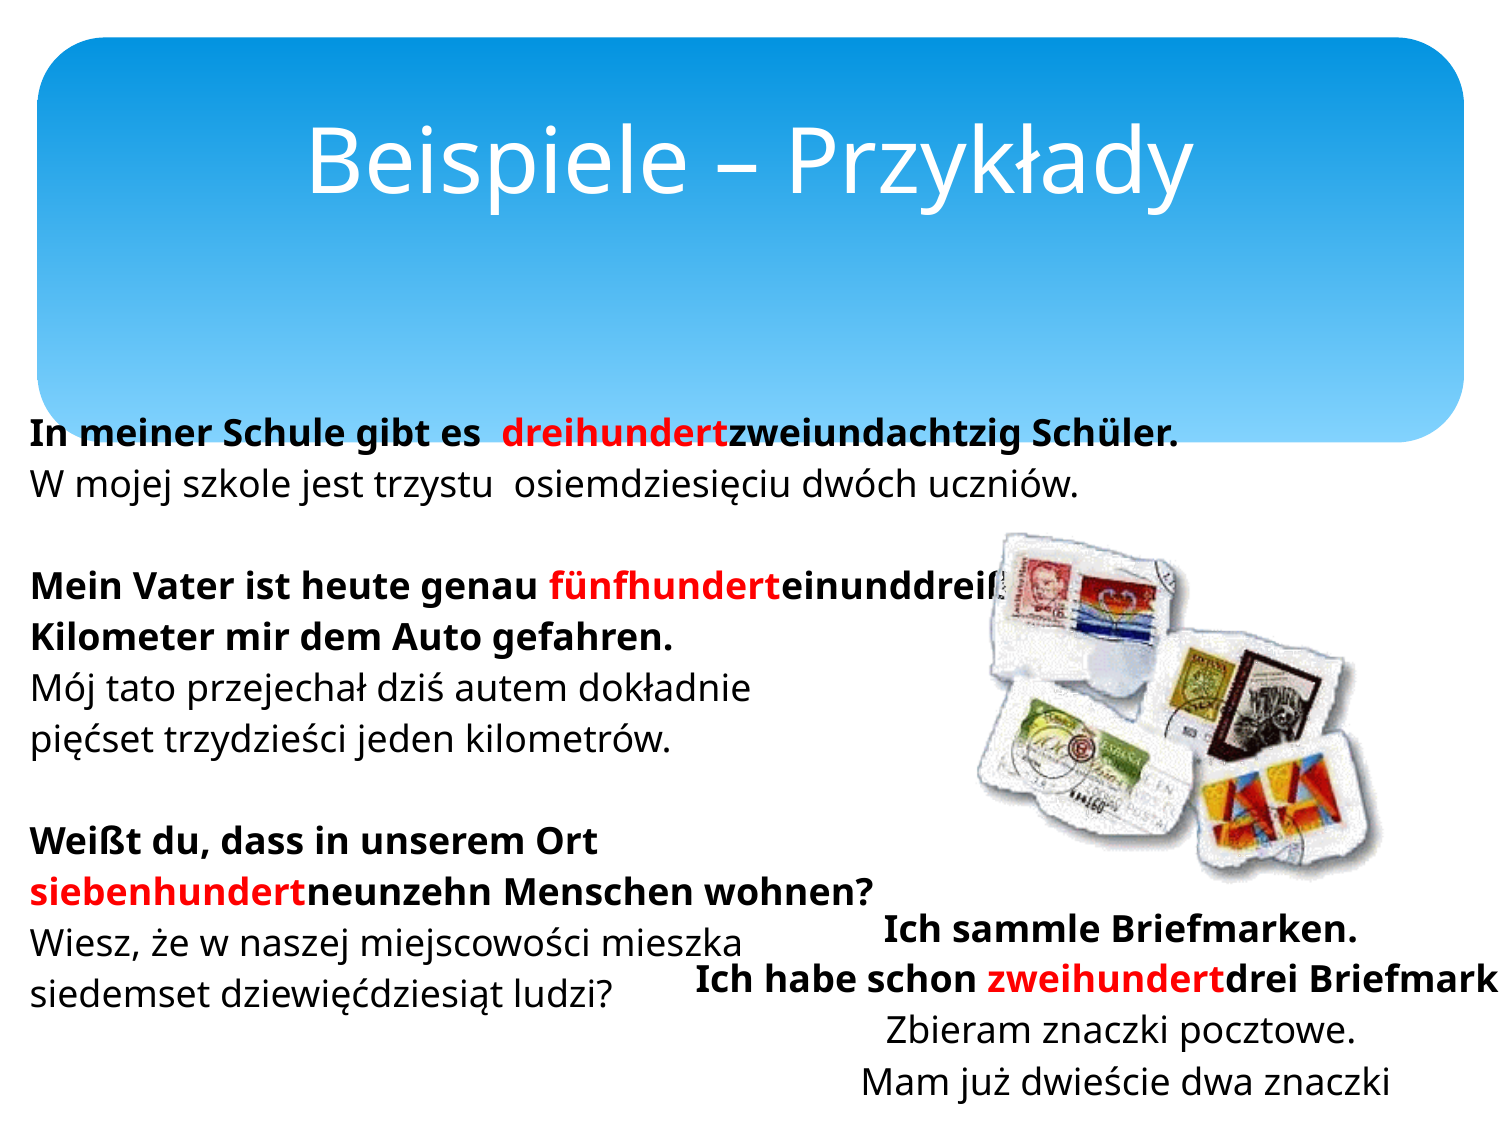

# Beispiele – Przykłady
In meiner Schule gibt es dreihundertzweiundachtzig Schüler.
W mojej szkole jest trzystu osiemdziesięciu dwóch uczniów.
Mein Vater ist heute genau fünfhunderteinunddreißig
Kilometer mir dem Auto gefahren.
Mój tato przejechał dziś autem dokładnie
pięćset trzydzieści jeden kilometrów.
Weißt du, dass in unserem Ort
siebenhundertneunzehn Menschen wohnen?
Wiesz, że w naszej miejscowości mieszka
siedemset dziewięćdziesiąt ludzi?
Ich sammle Briefmarken.
Ich habe schon zweihundertdrei Briefmarken.
Zbieram znaczki pocztowe.
Mam już dwieście dwa znaczki